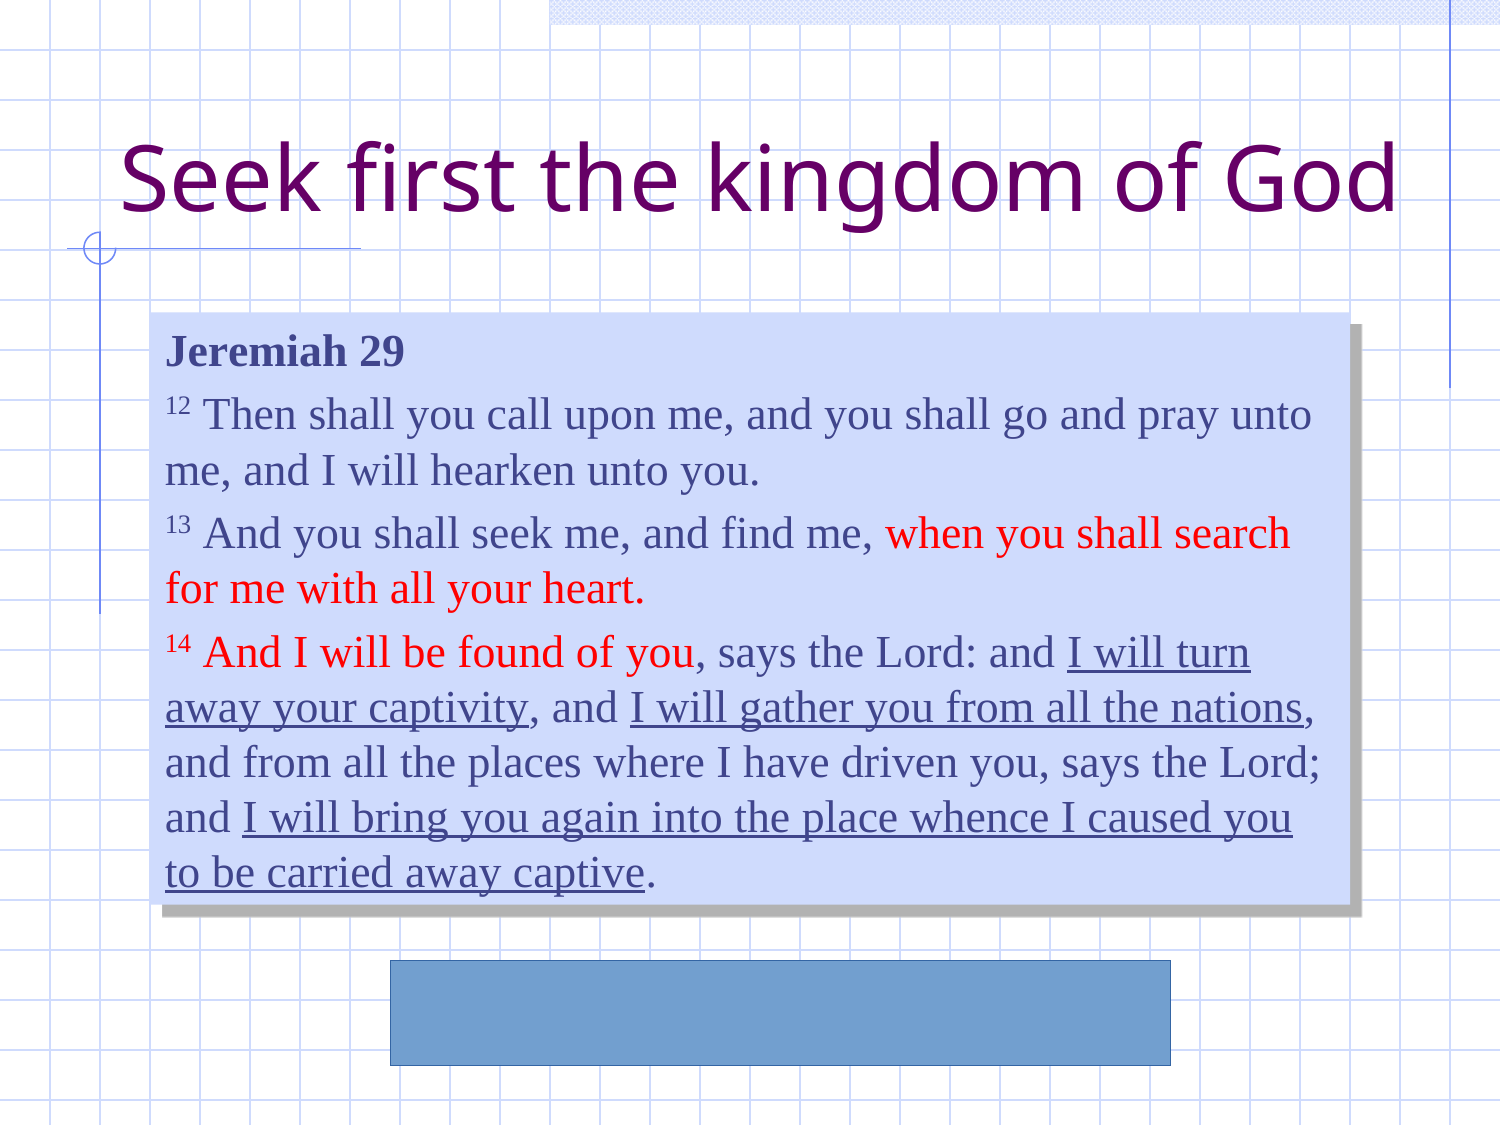

# Seek first the kingdom of God
Jeremiah 29
12 Then shall you call upon me, and you shall go and pray unto me, and I will hearken unto you.
13 And you shall seek me, and find me, when you shall search for me with all your heart.
14 And I will be found of you, says the Lord: and I will turn away your captivity, and I will gather you from all the nations, and from all the places where I have driven you, says the Lord; and I will bring you again into the place whence I caused you to be carried away captive.